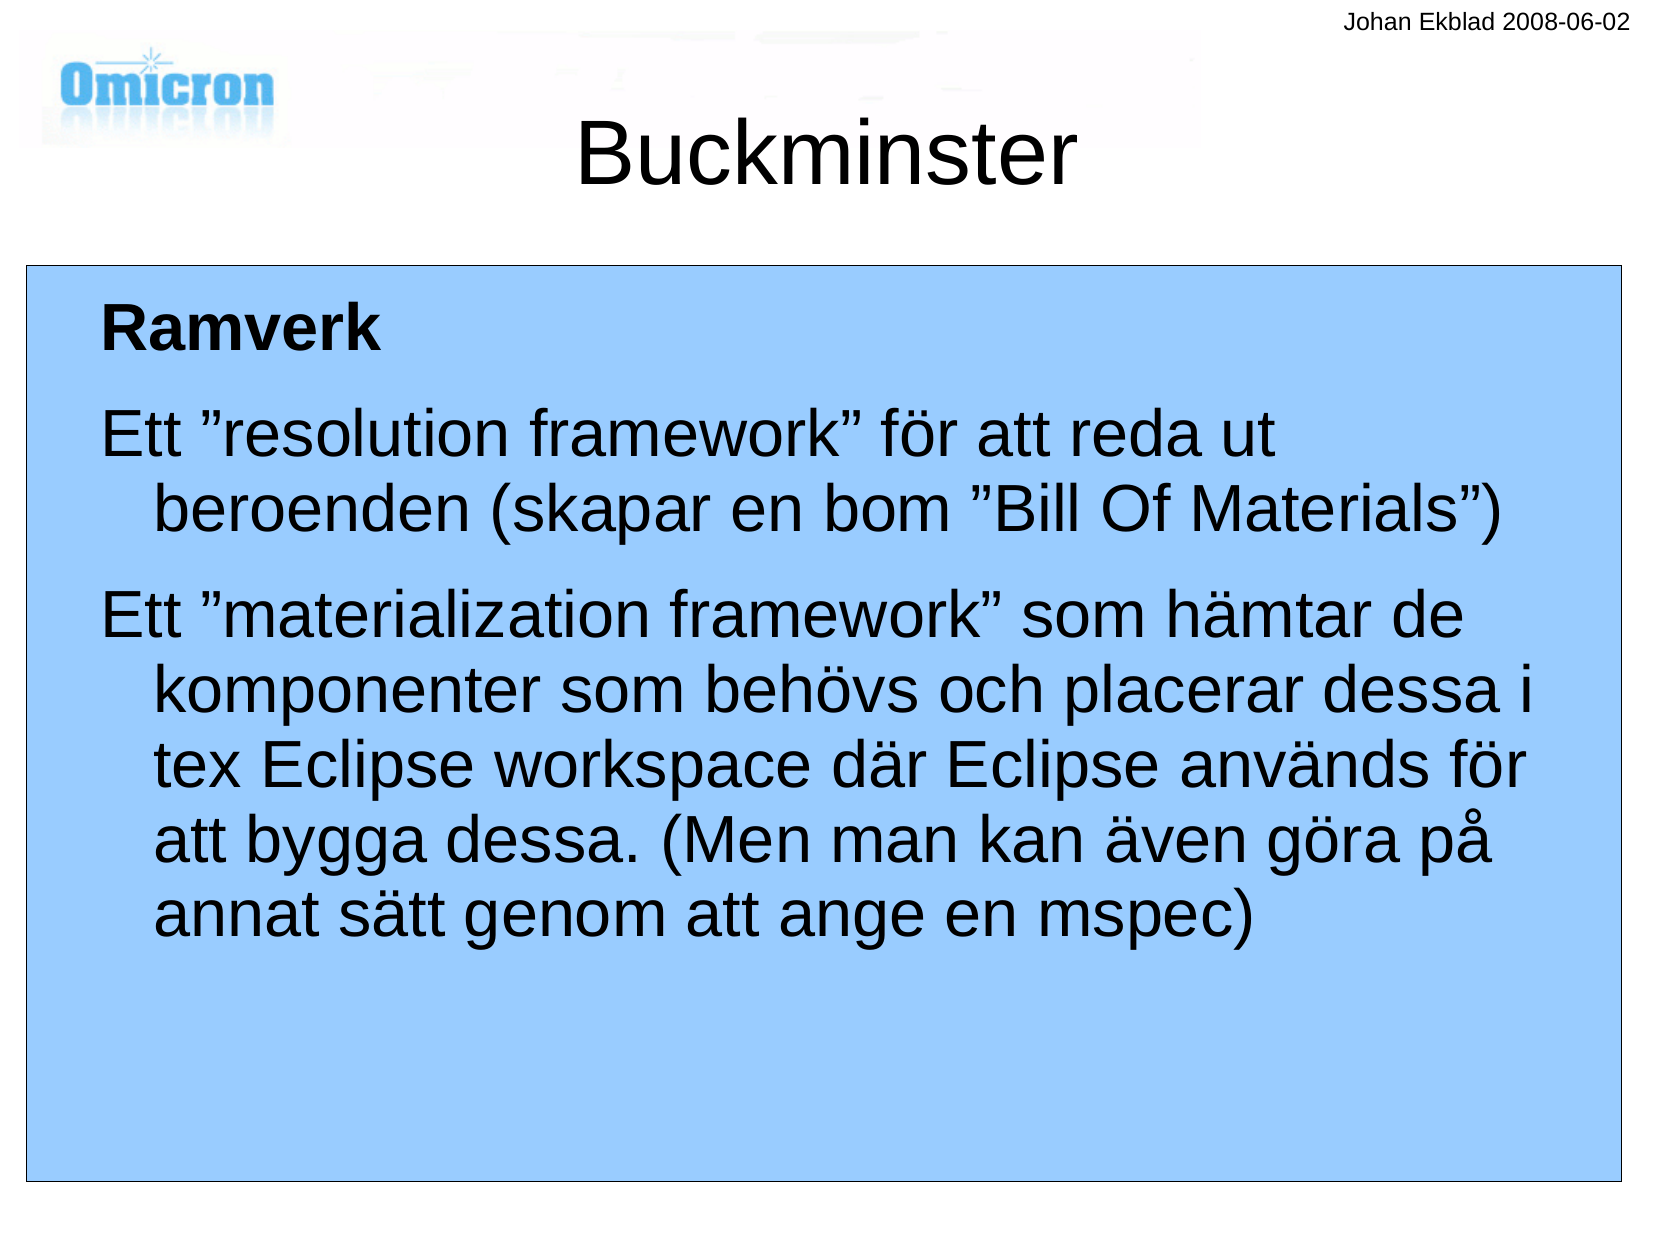

Johan Ekblad 2008-06-02
# Buckminster
Ramverk
Ett ”resolution framework” för att reda ut beroenden (skapar en bom ”Bill Of Materials”)
Ett ”materialization framework” som hämtar de komponenter som behövs och placerar dessa i tex Eclipse workspace där Eclipse används för att bygga dessa. (Men man kan även göra på annat sätt genom att ange en mspec)